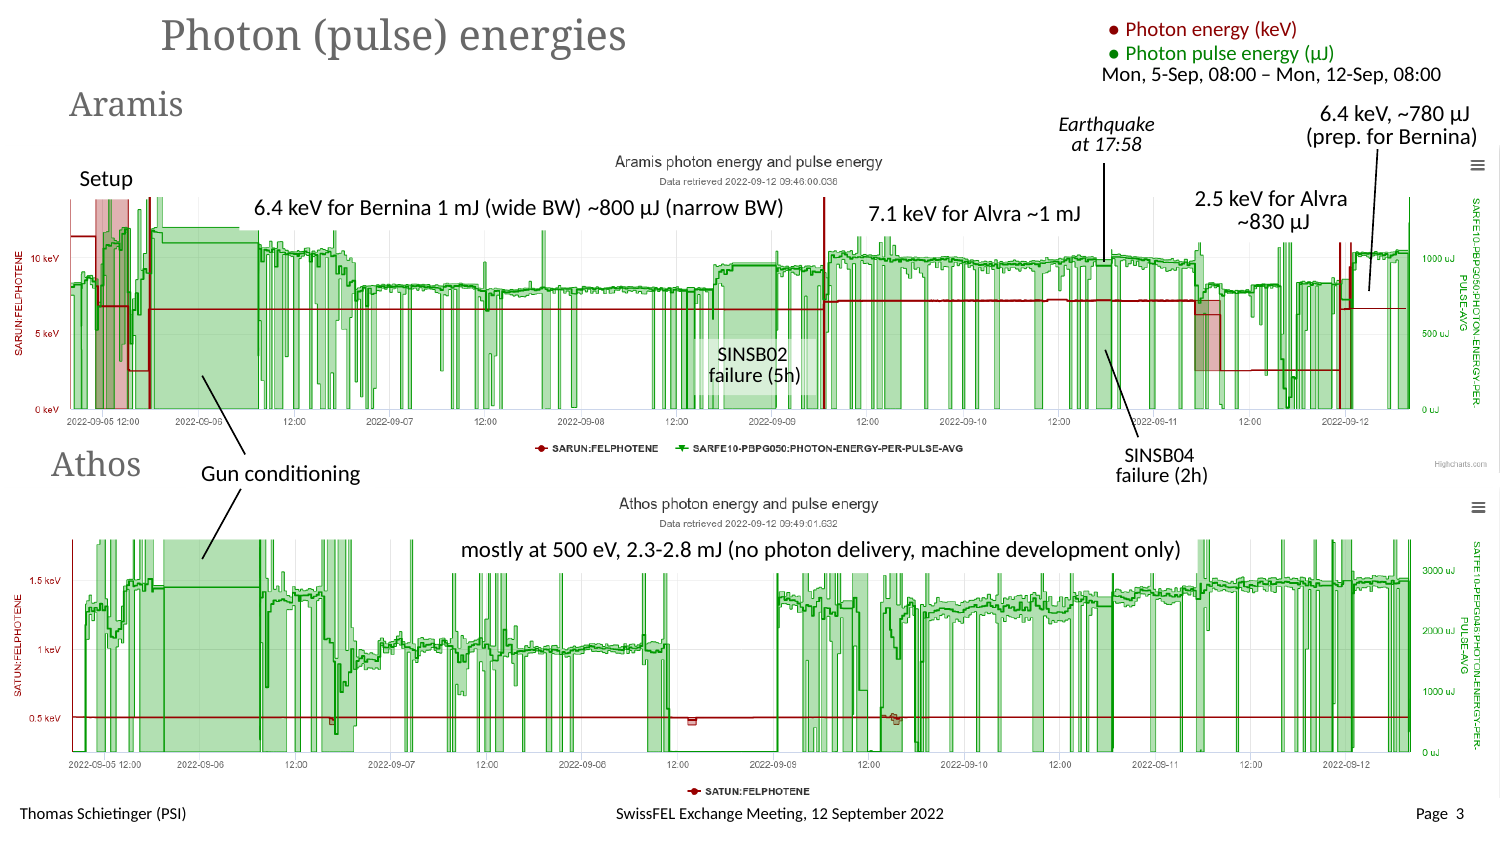

# Photon (pulse) energies
 ● Photon energy (keV)
 ● Photon pulse energy (µJ)
Mon, 5-Sep, 08:00 – Mon, 12-Sep, 08:00
Aramis
6.4 keV, ~780 µJ
(prep. for Bernina)
Earthquake
at 17:58
Setup
2.5 keV for Alvra
 ~830 µJ
6.4 keV for Bernina 1 mJ (wide BW) ~800 µJ (narrow BW)
7.1 keV for Alvra ~1 mJ
SINSB02
failure (5h)
SINSB04
failure (2h)
Athos
Gun conditioning
mostly at 500 eV, 2.3-2.8 mJ (no photon delivery, machine development only)
401 eV for Optics, Furka, Maloja…, ~1.9 mJ
(most of the time much less per user request)
540 eV for Furka, ~1.5 mJ
(not used due to
mirror problem)
Setup